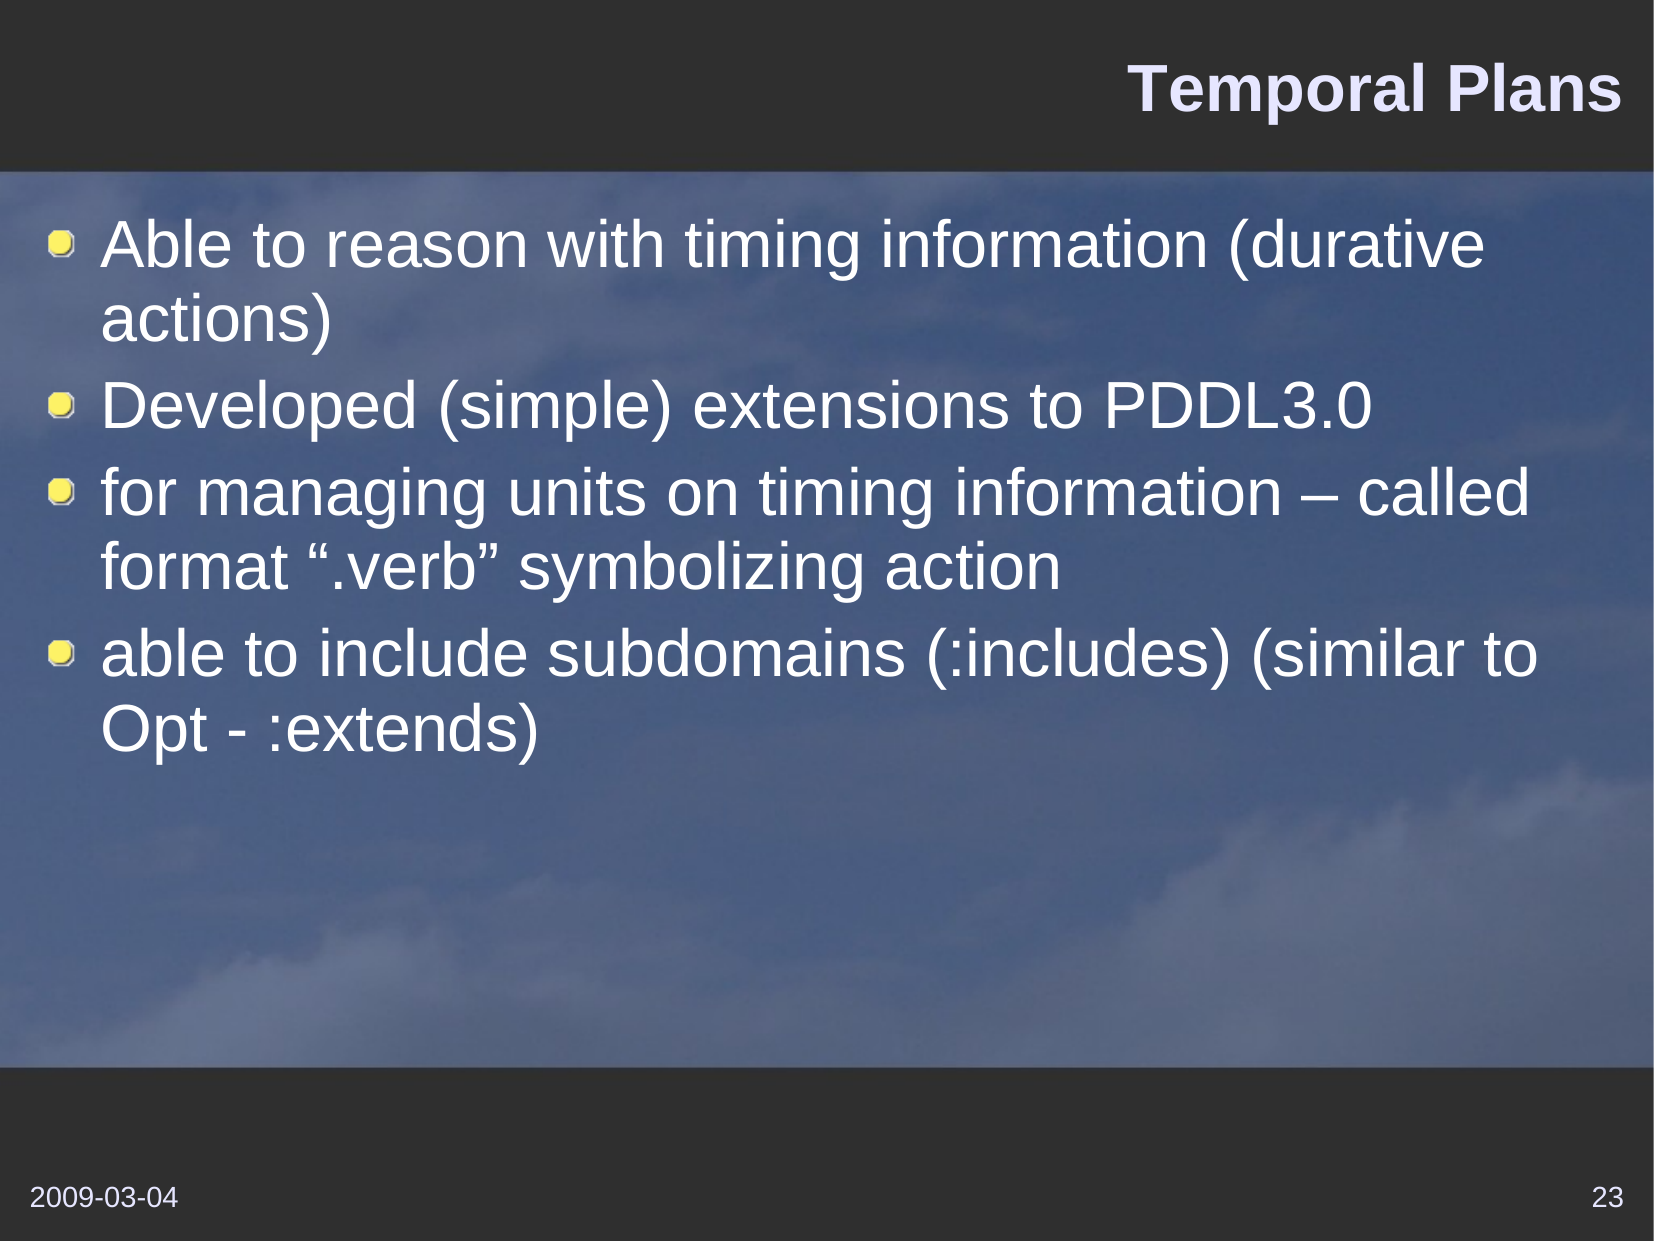

# Temporal Plans
Able to reason with timing information (durative actions)
Developed (simple) extensions to PDDL3.0
for managing units on timing information – called format “.verb” symbolizing action
able to include subdomains (:includes) (similar to Opt - :extends)
2009-03-04
23